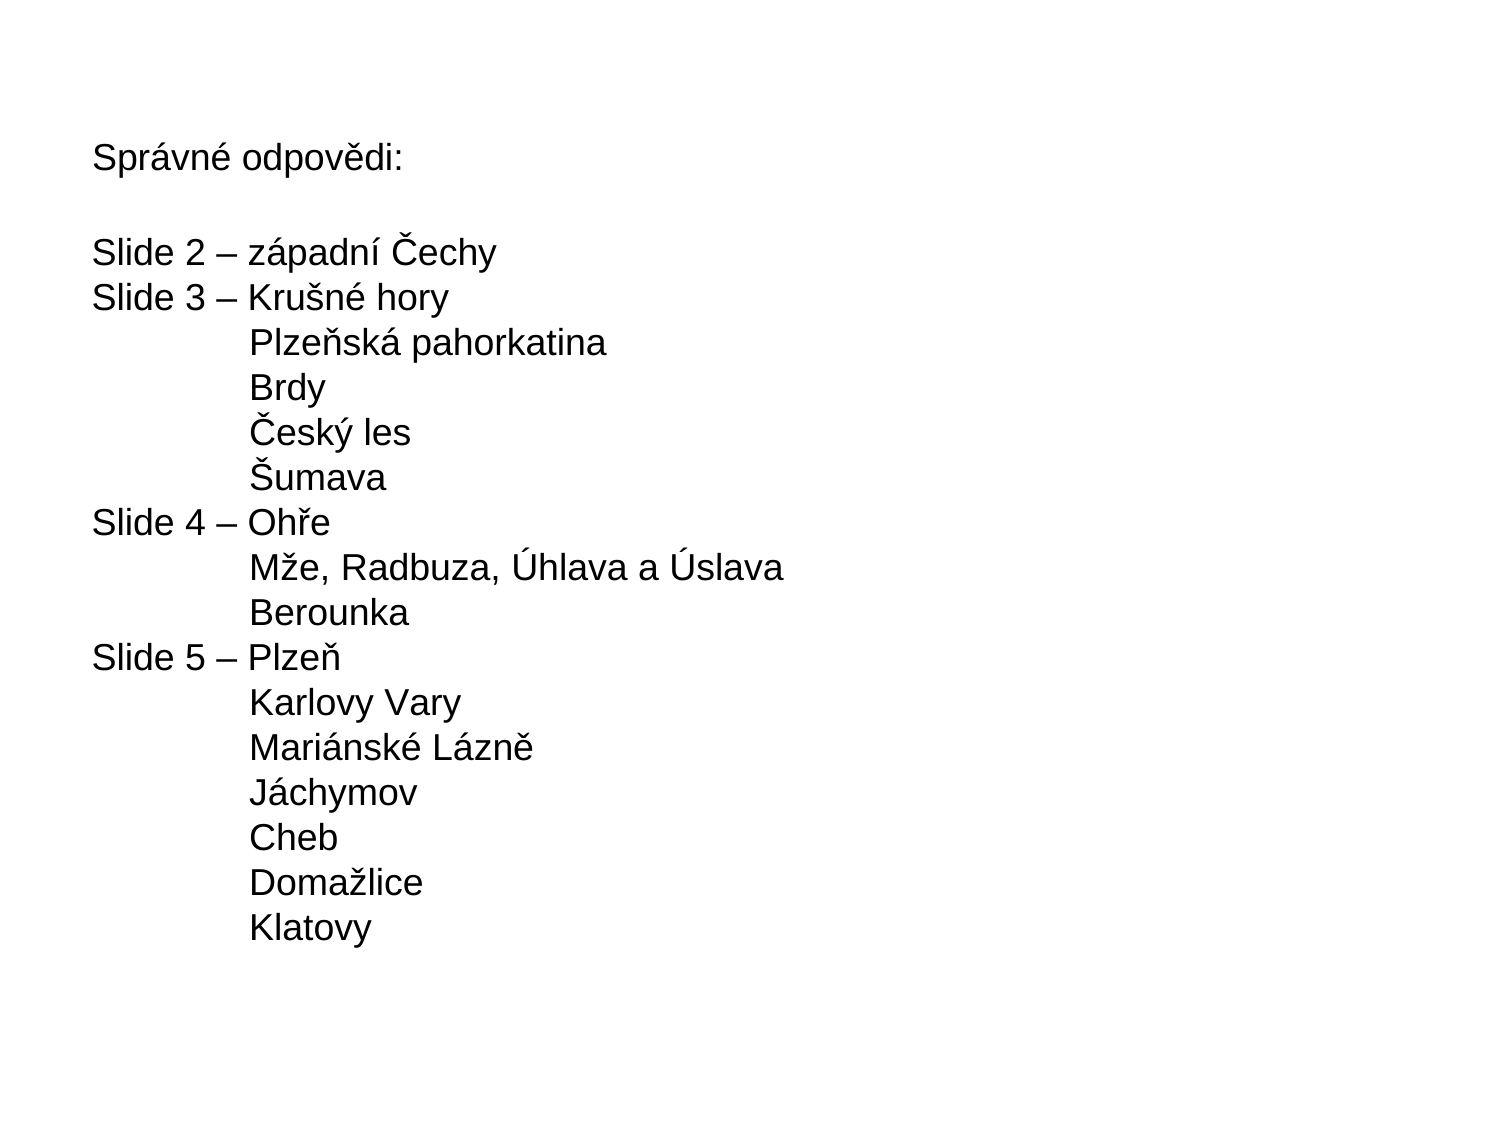

Správné odpovědi:
Slide 2 – západní Čechy
Slide 3 – Krušné hory
 Plzeňská pahorkatina
 Brdy
 Český les
 Šumava
Slide 4 – Ohře
 Mže, Radbuza, Úhlava a Úslava
 Berounka
Slide 5 – Plzeň
 Karlovy Vary
 Mariánské Lázně
 Jáchymov
 Cheb
 Domažlice
 Klatovy